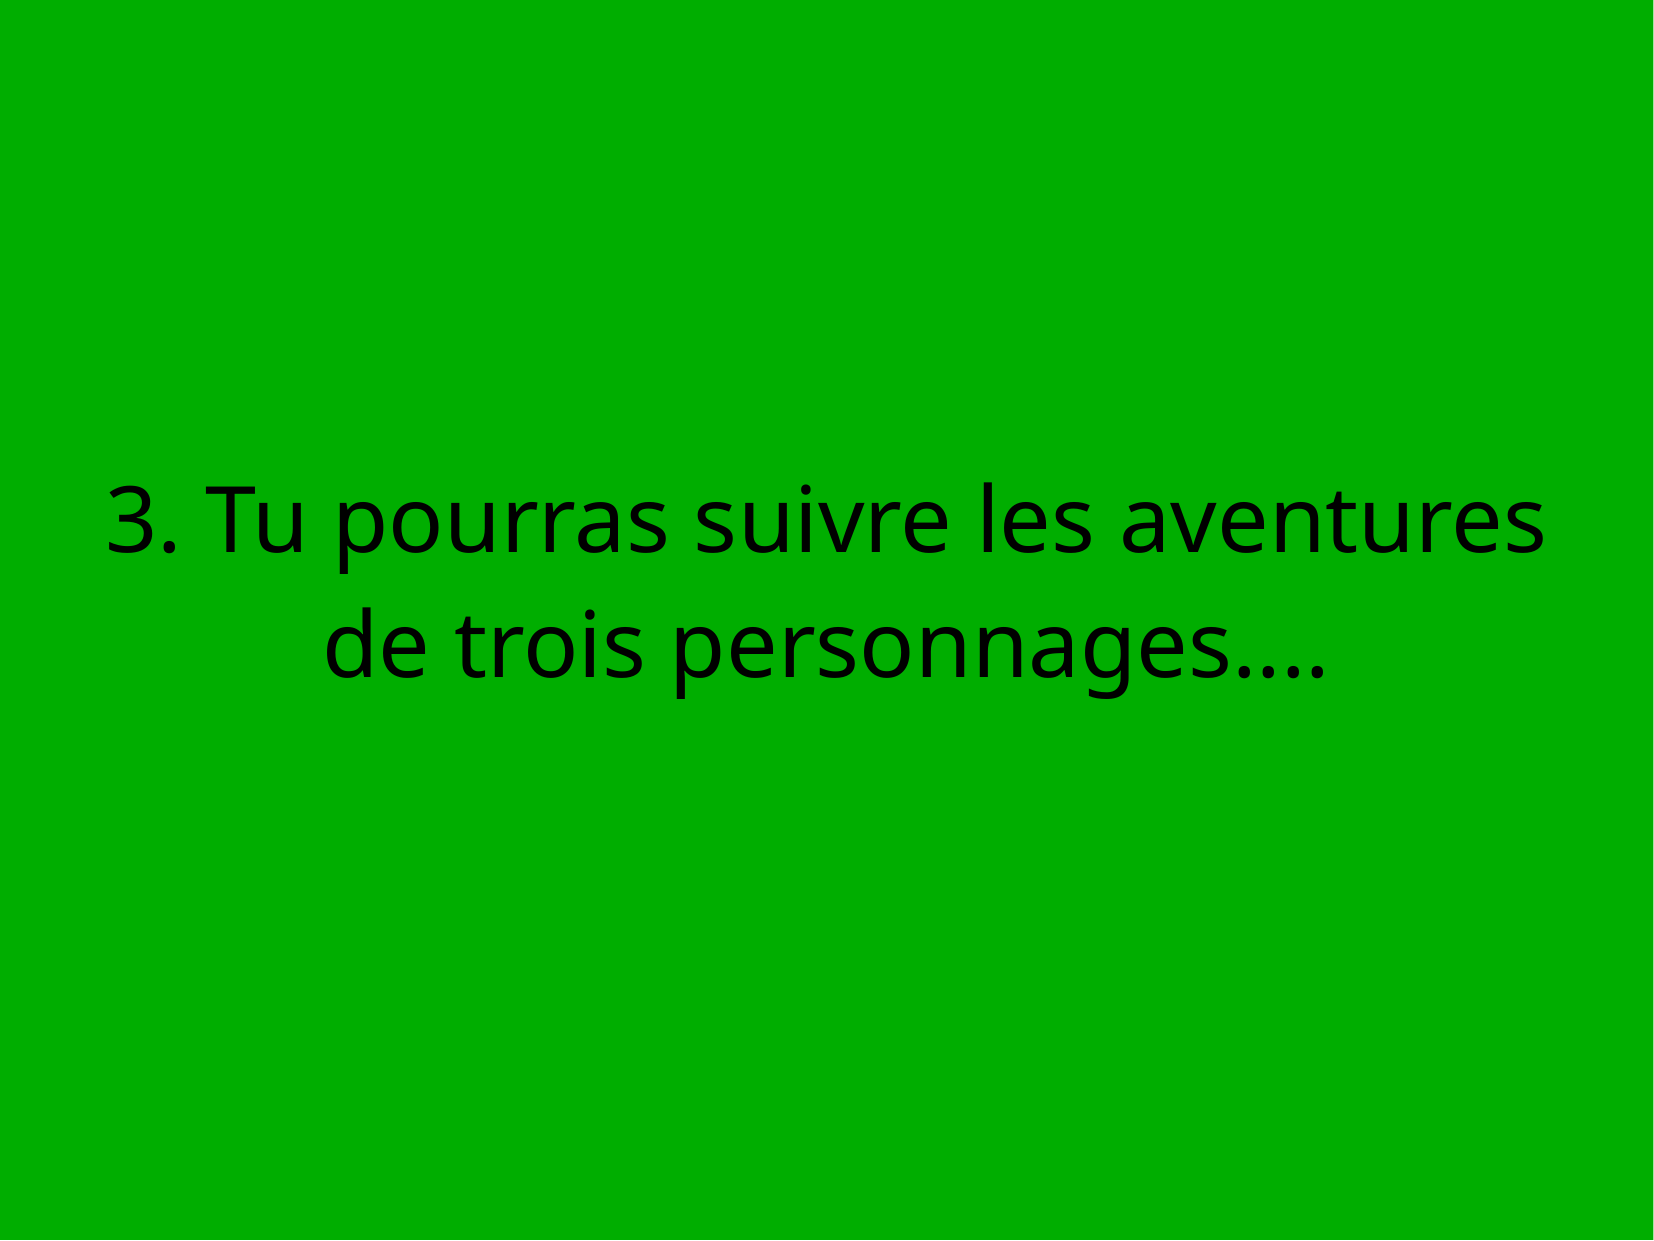

# 3. Tu pourras suivre les aventures de trois personnages....